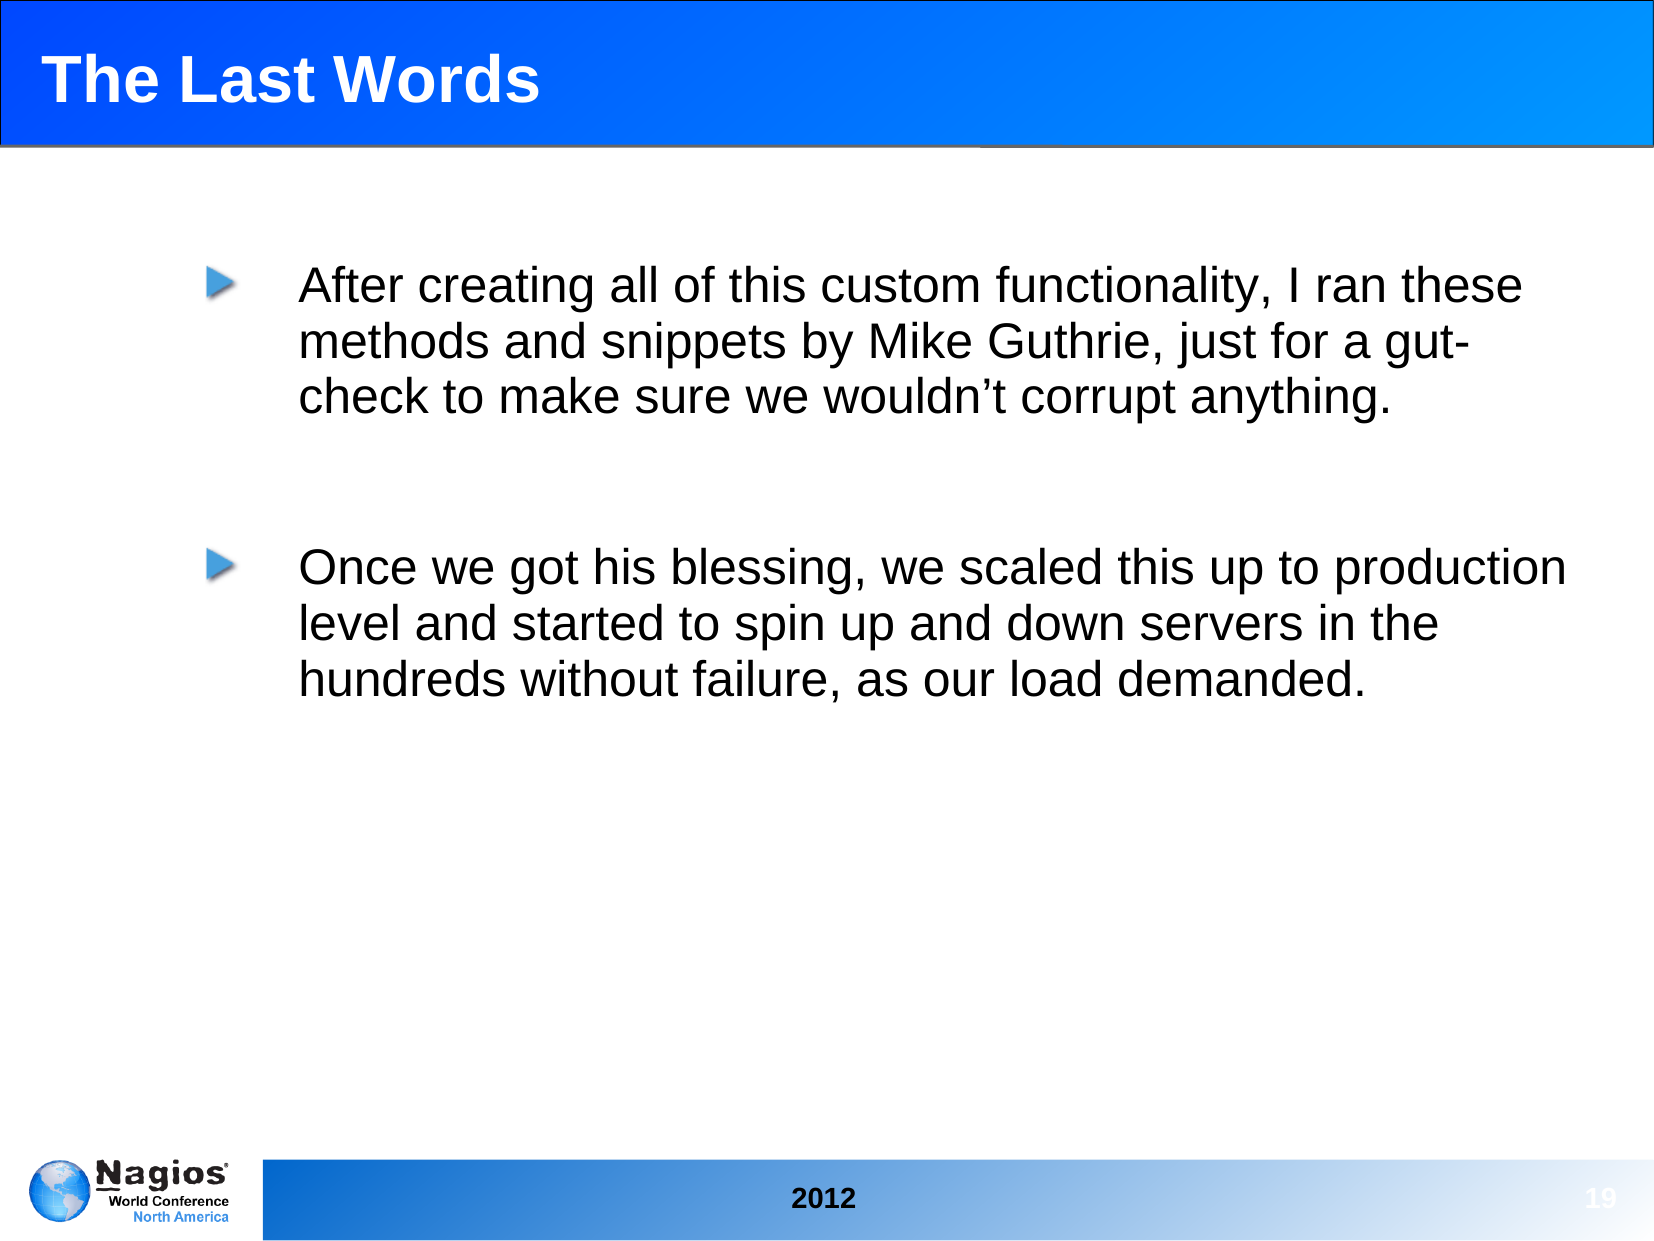

# The Last Words
After creating all of this custom functionality, I ran these methods and snippets by Mike Guthrie, just for a gut-check to make sure we wouldn’t corrupt anything.
Once we got his blessing, we scaled this up to production level and started to spin up and down servers in the hundreds without failure, as our load demanded.
2012